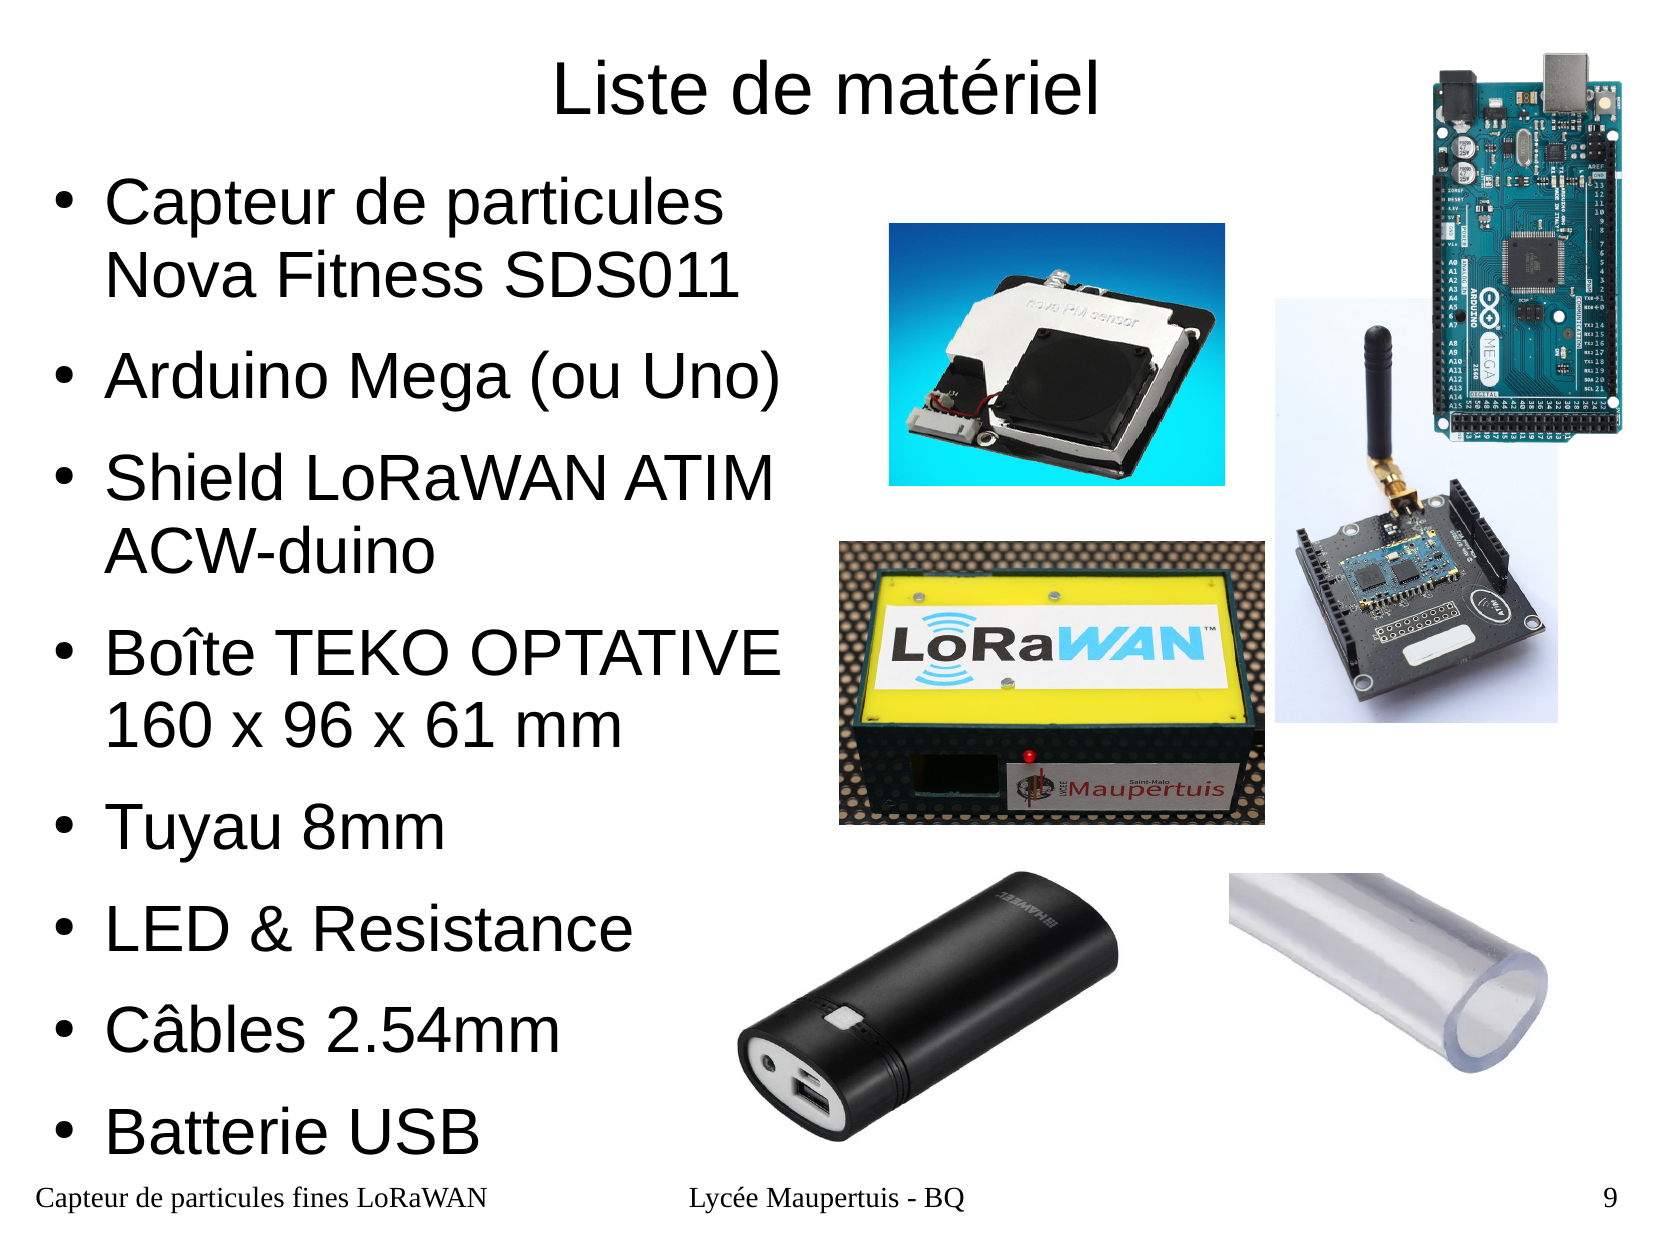

# Liste de matériel
Capteur de particules Nova Fitness SDS011
Arduino Mega (ou Uno)
Shield LoRaWAN ATIM ACW-duino
Boîte TEKO OPTATIVE 160 x 96 x 61 mm
Tuyau 8mm
LED & Resistance
Câbles 2.54mm
Batterie USB
Capteur de particules fines LoRaWAN
Lycée Maupertuis - BQ
9